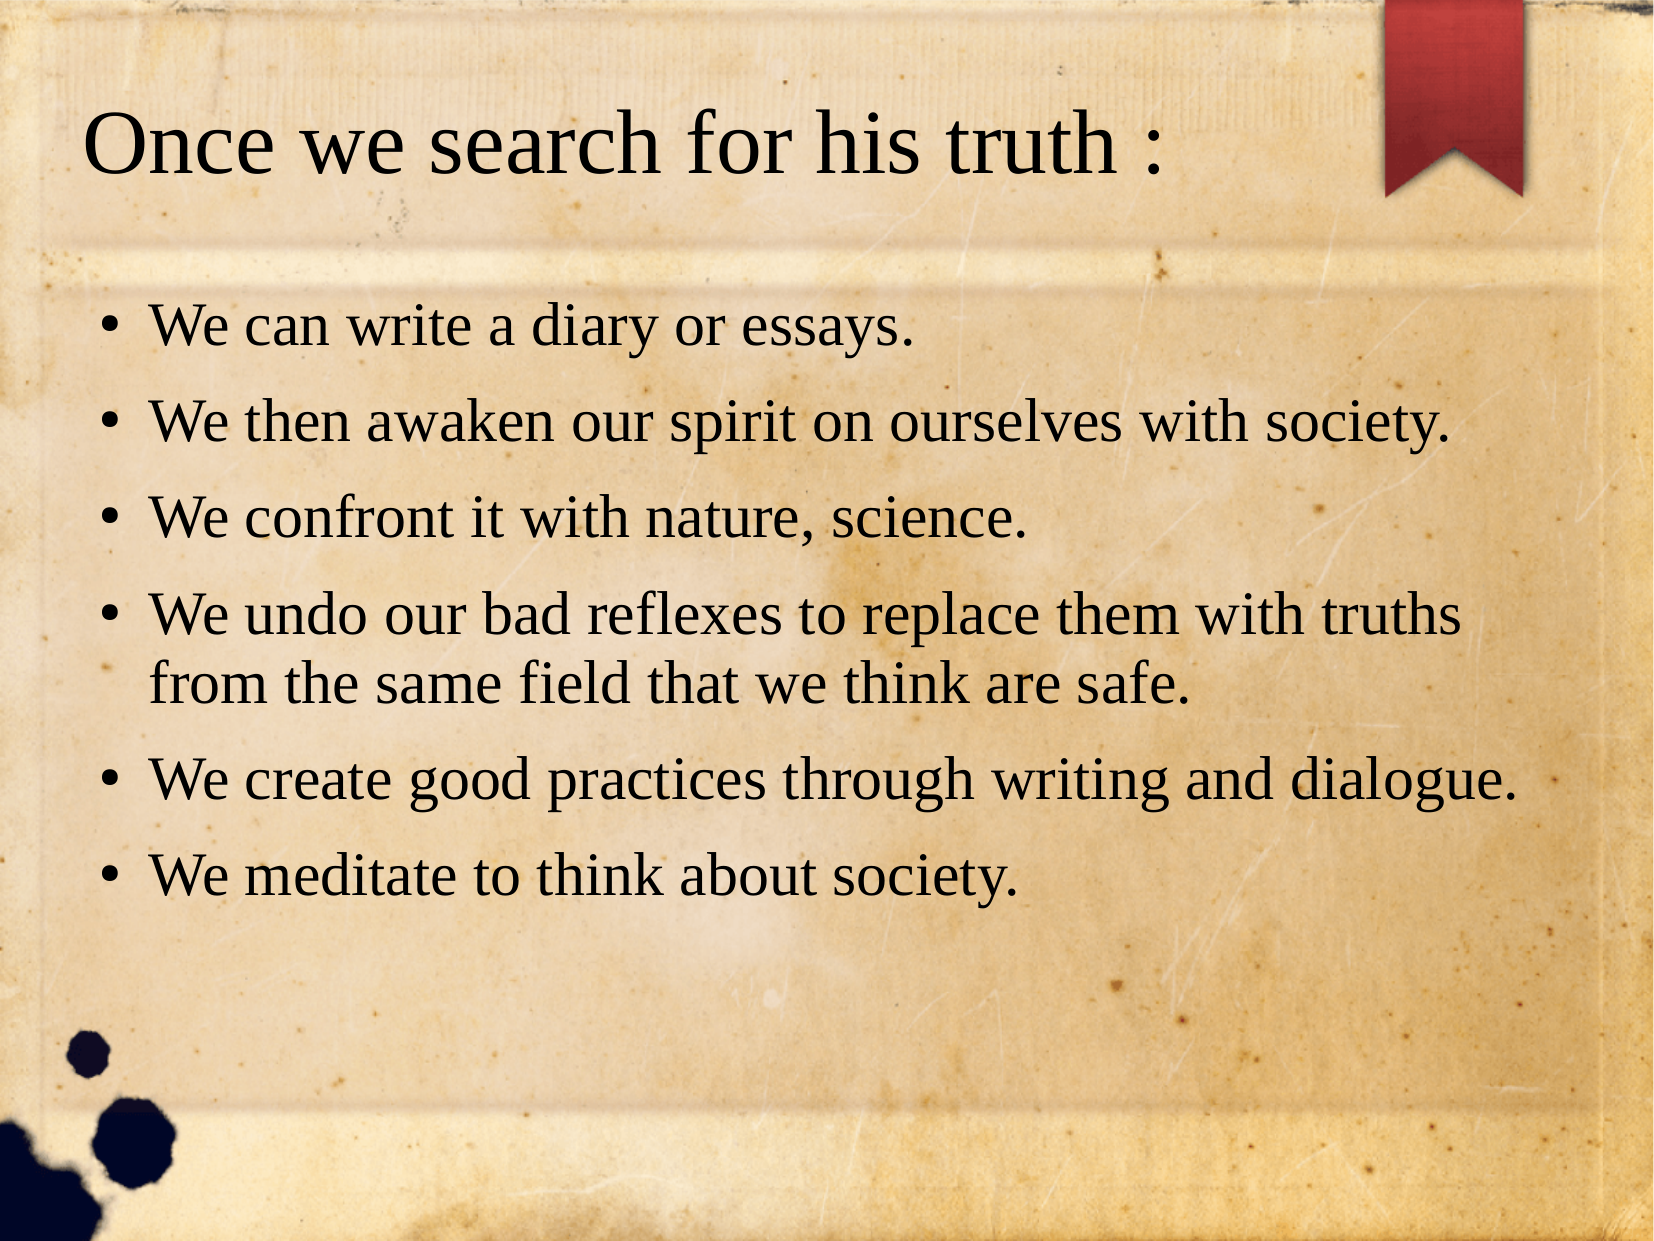

# Once we search for his truth :
We can write a diary or essays.
We then awaken our spirit on ourselves with society.
We confront it with nature, science.
We undo our bad reflexes to replace them with truths from the same field that we think are safe.
We create good practices through writing and dialogue.
We meditate to think about society.